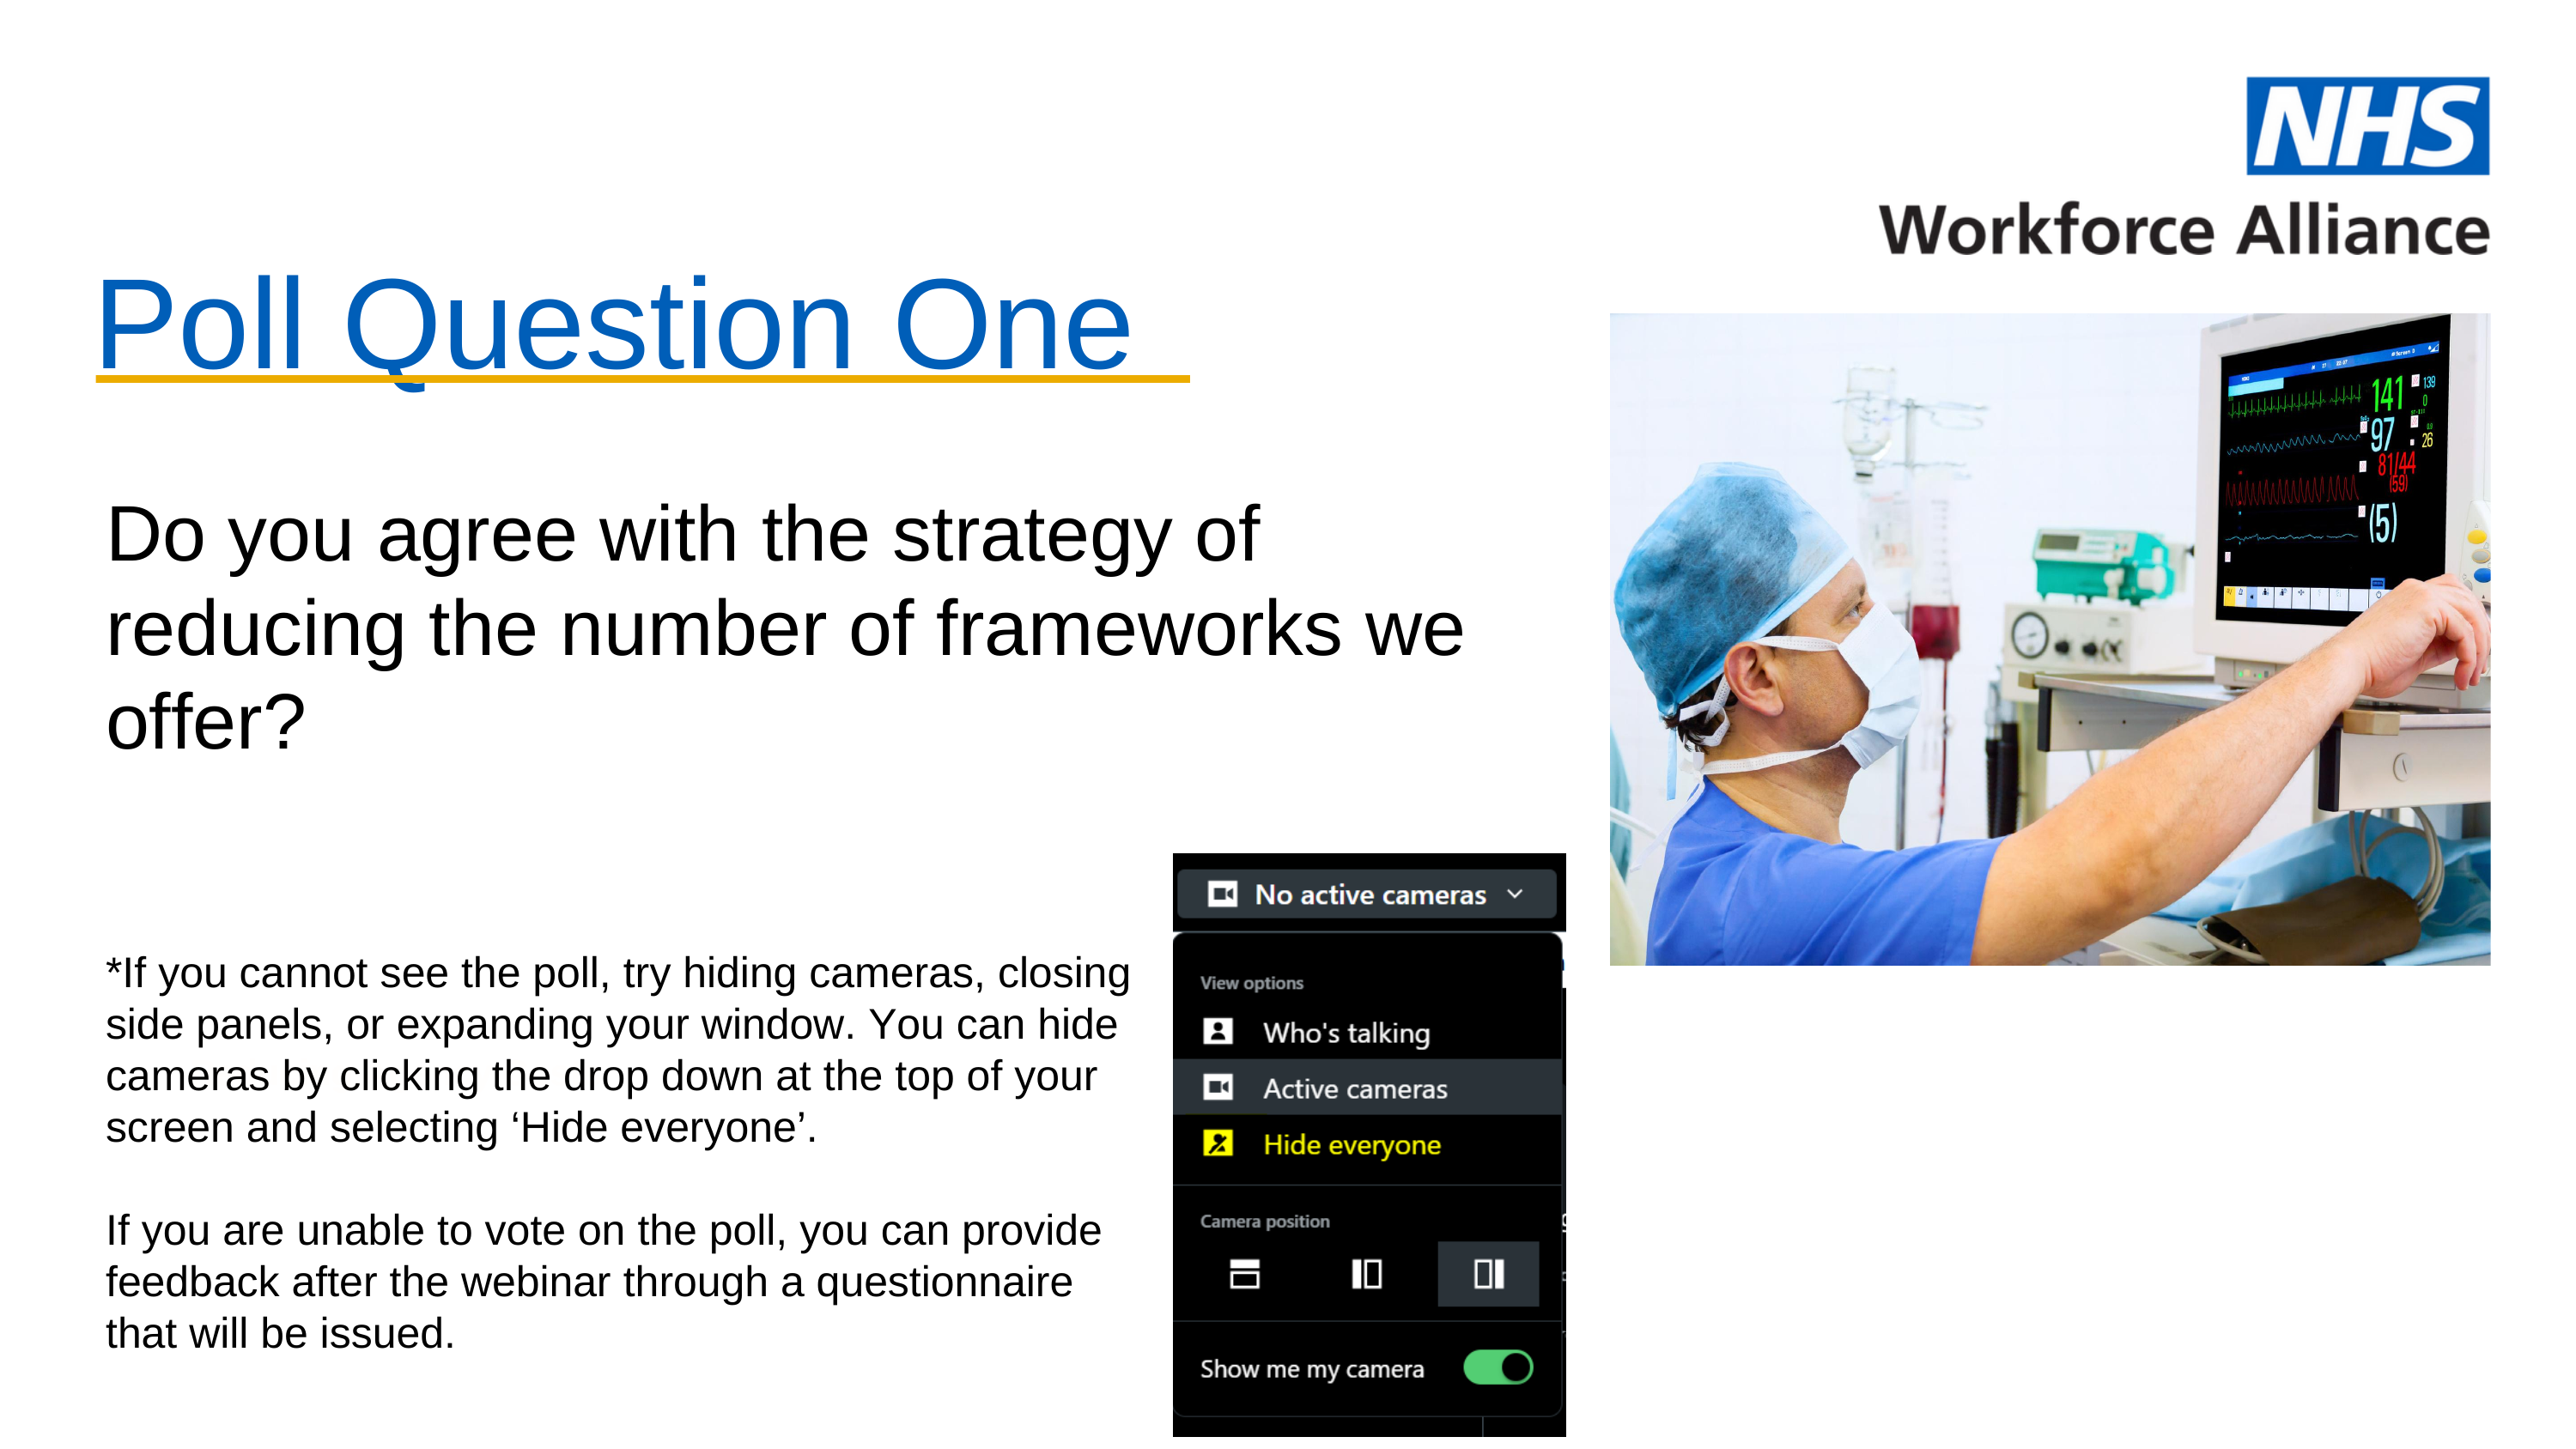

Poll Question One
Do you agree with the strategy of reducing the number of frameworks we offer?
*If you cannot see the poll, try hiding cameras, closing side panels, or expanding your window. You can hide cameras by clicking the drop down at the top of your screen and selecting ‘Hide everyone’.
If you are unable to vote on the poll, you can provide feedback after the webinar through a questionnaire that will be issued.
Reducing Agency Costs
Lorem ipsum dolor sit amet, consectetur adipiscing elit, sed do eiusmod tempor incididunt ut labore